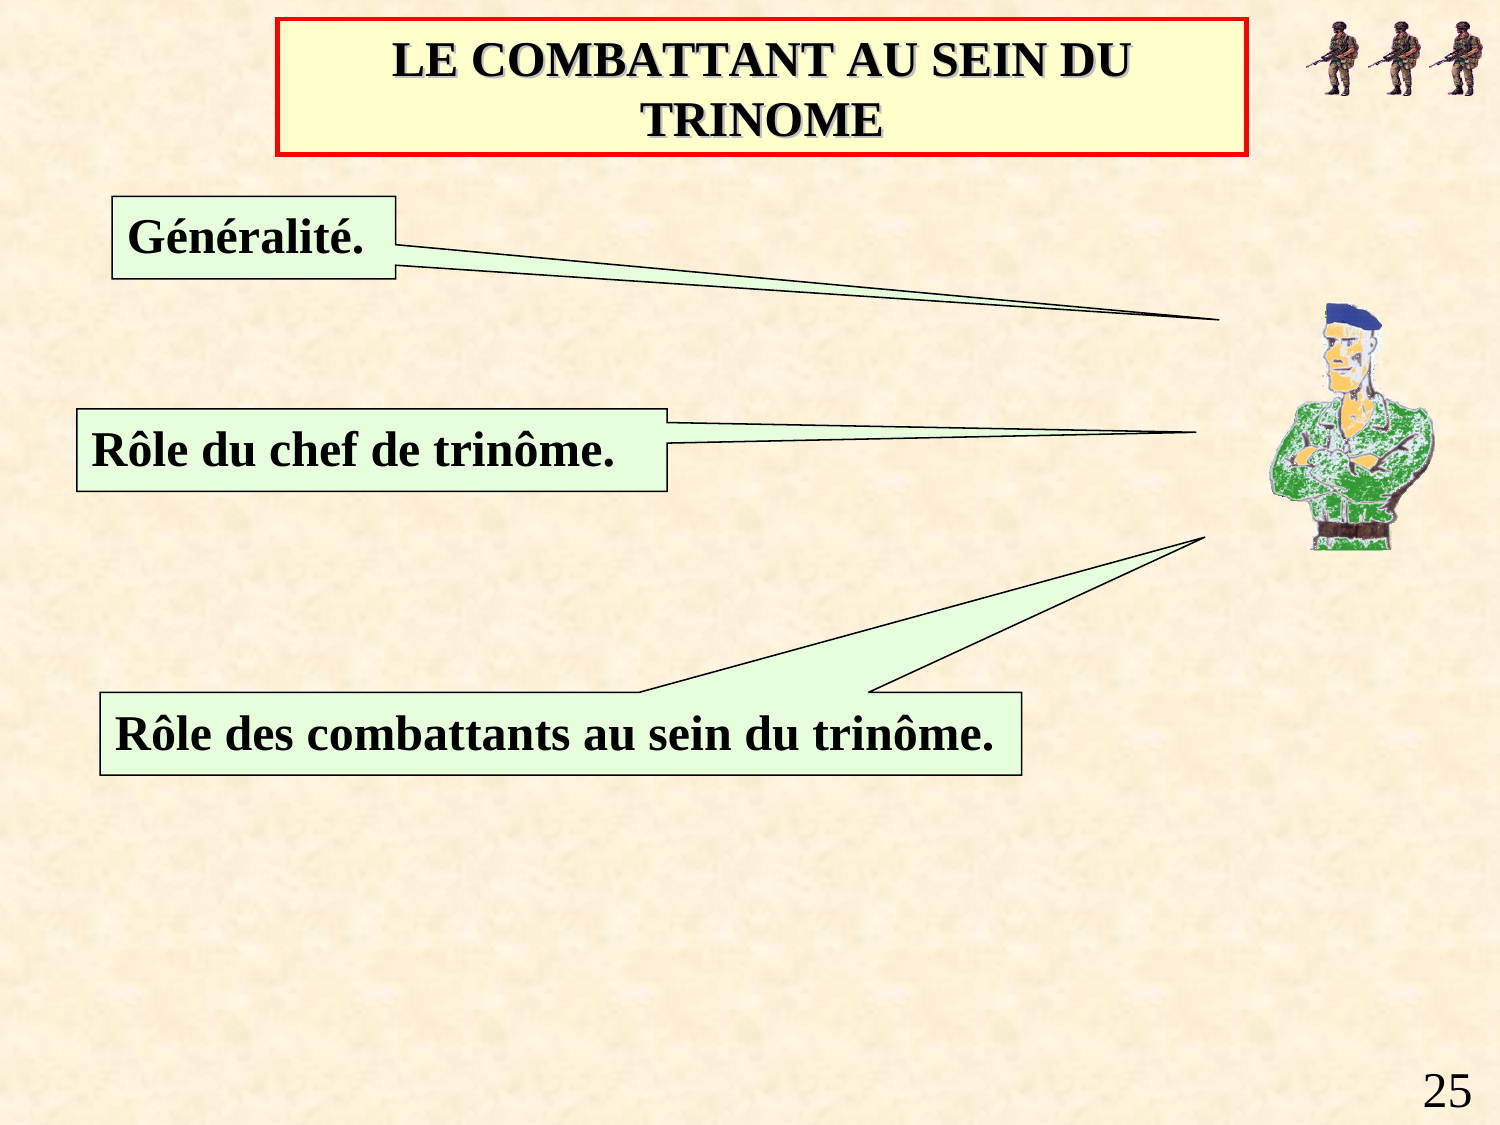

LE COMBATTANT AU SEIN DU TRINOME
Généralité.
Rôle du chef de trinôme.
Rôle des combattants au sein du trinôme.
25